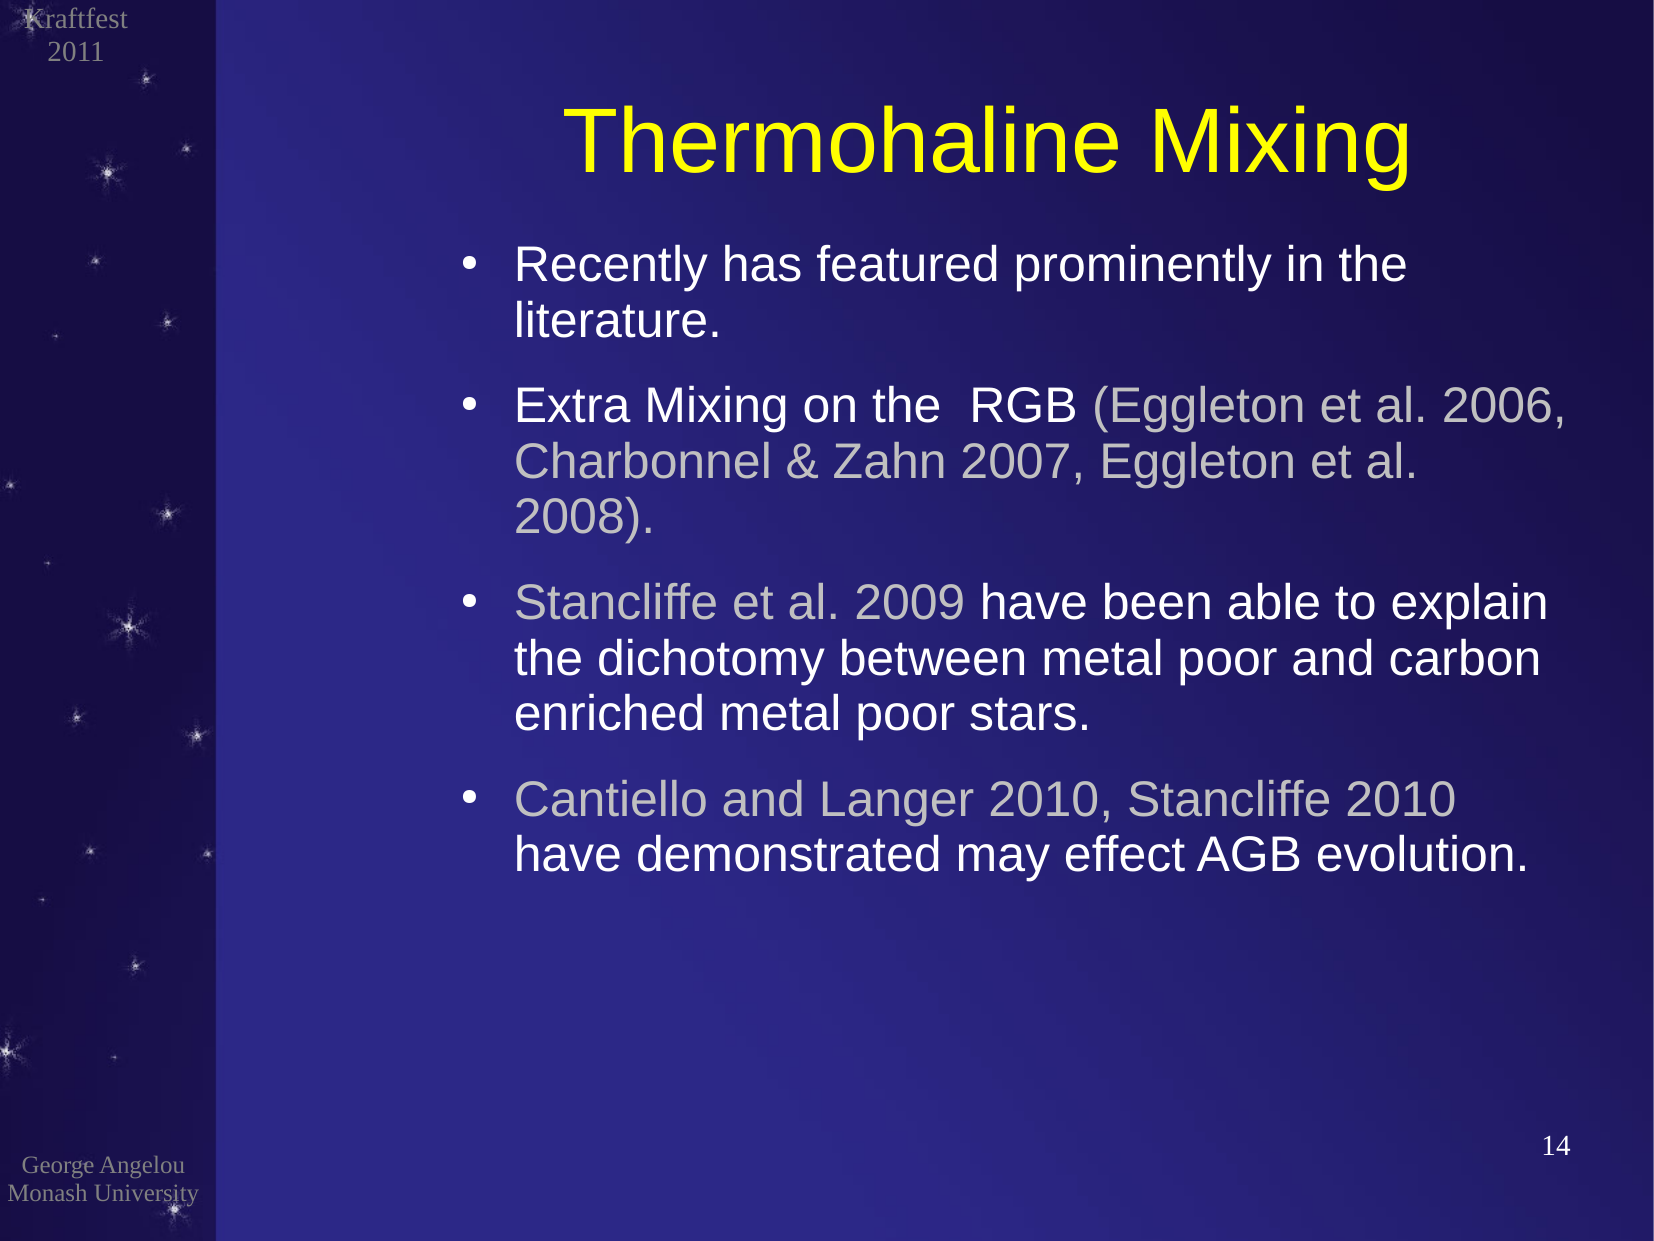

# Thermohaline Mixing
Recently has featured prominently in the literature.
Extra Mixing on the RGB (Eggleton et al. 2006, Charbonnel & Zahn 2007, Eggleton et al. 2008).
Stancliffe et al. 2009 have been able to explain the dichotomy between metal poor and carbon enriched metal poor stars.
Cantiello and Langer 2010, Stancliffe 2010 have demonstrated may effect AGB evolution.
14